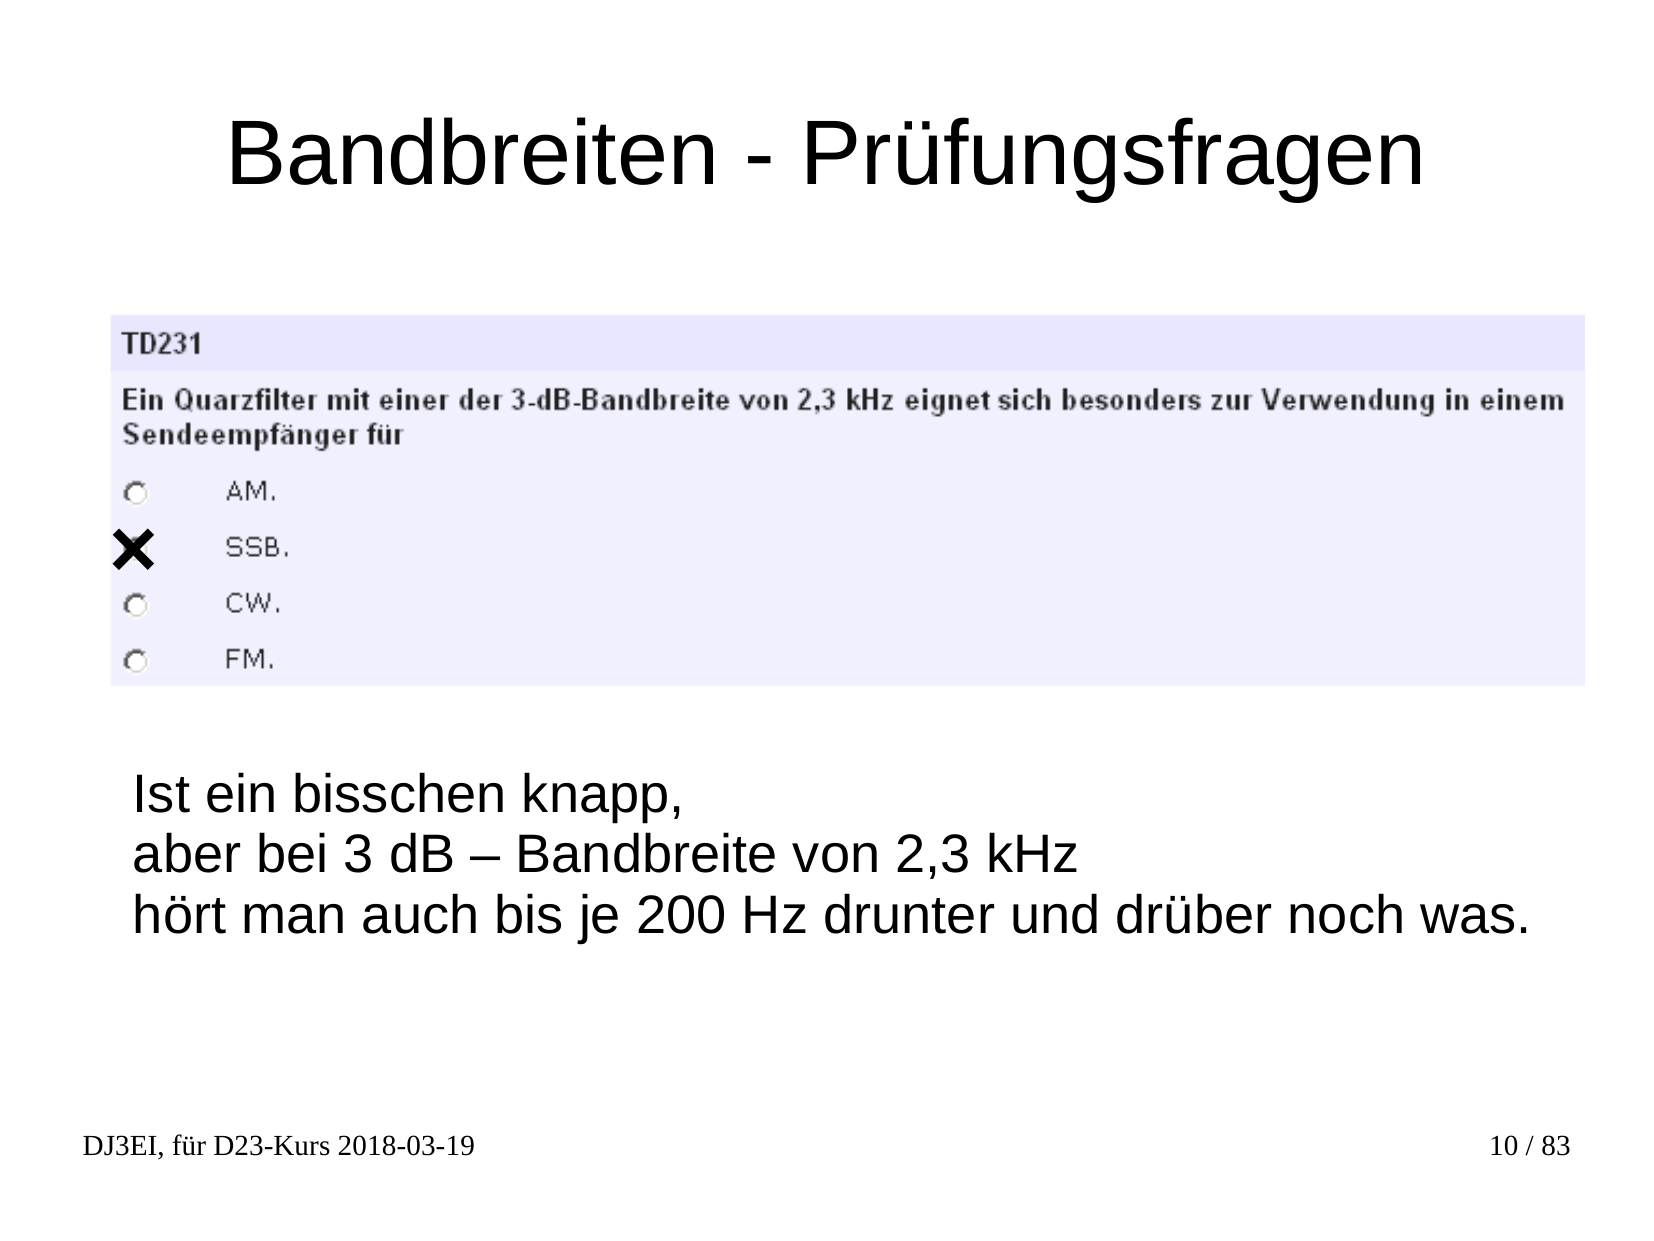

# Bandbreiten - Prüfungsfragen
×
Ist ein bisschen knapp,
aber bei 3 dB – Bandbreite von 2,3 kHz
hört man auch bis je 200 Hz drunter und drüber noch was.
10